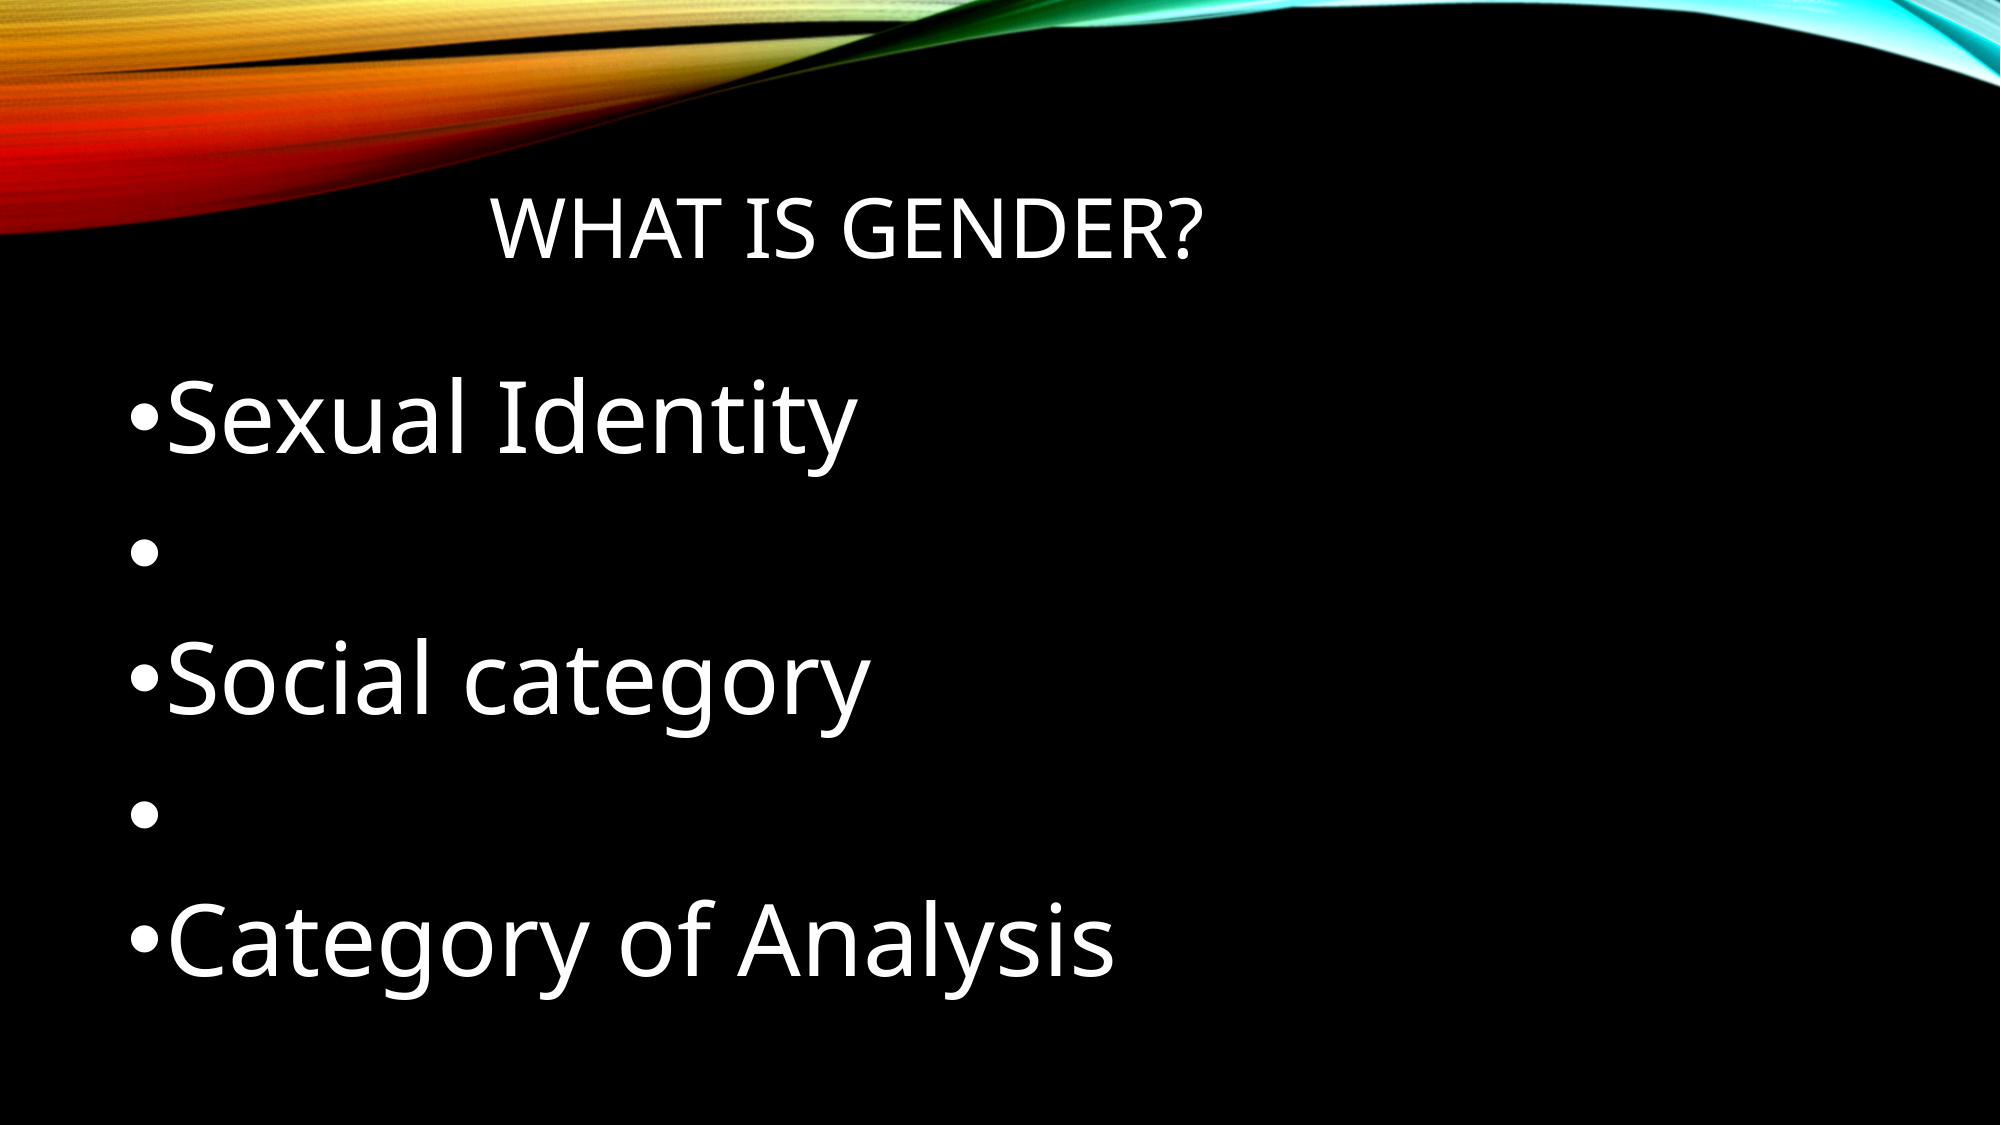

# What is Gender?
Sexual Identity
Social category
Category of Analysis